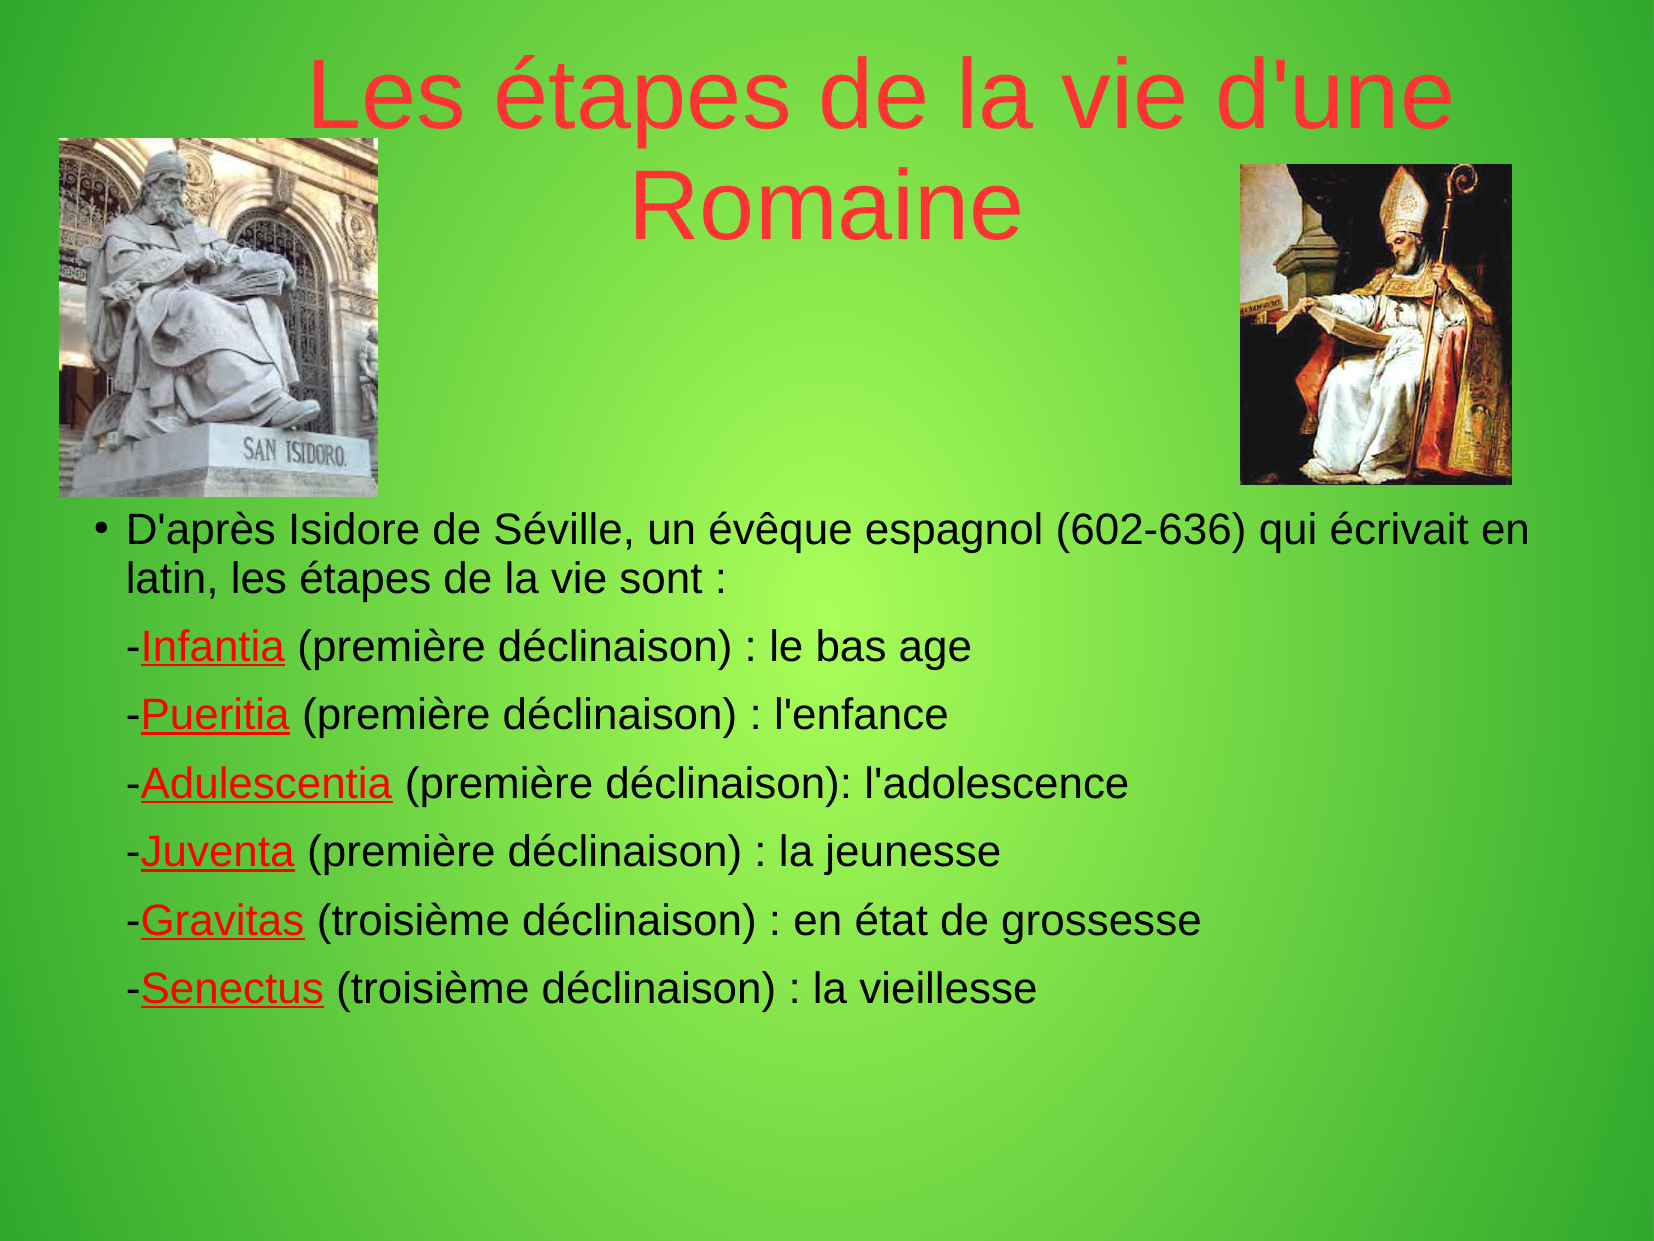

# Les étapes de la vie d'une Romaine
D'après Isidore de Séville, un évêque espagnol (602-636) qui écrivait en latin, les étapes de la vie sont :
-Infantia (première déclinaison) : le bas age
-Pueritia (première déclinaison) : l'enfance
-Adulescentia (première déclinaison): l'adolescence
-Juventa (première déclinaison) : la jeunesse
-Gravitas (troisième déclinaison) : en état de grossesse
-Senectus (troisième déclinaison) : la vieillesse